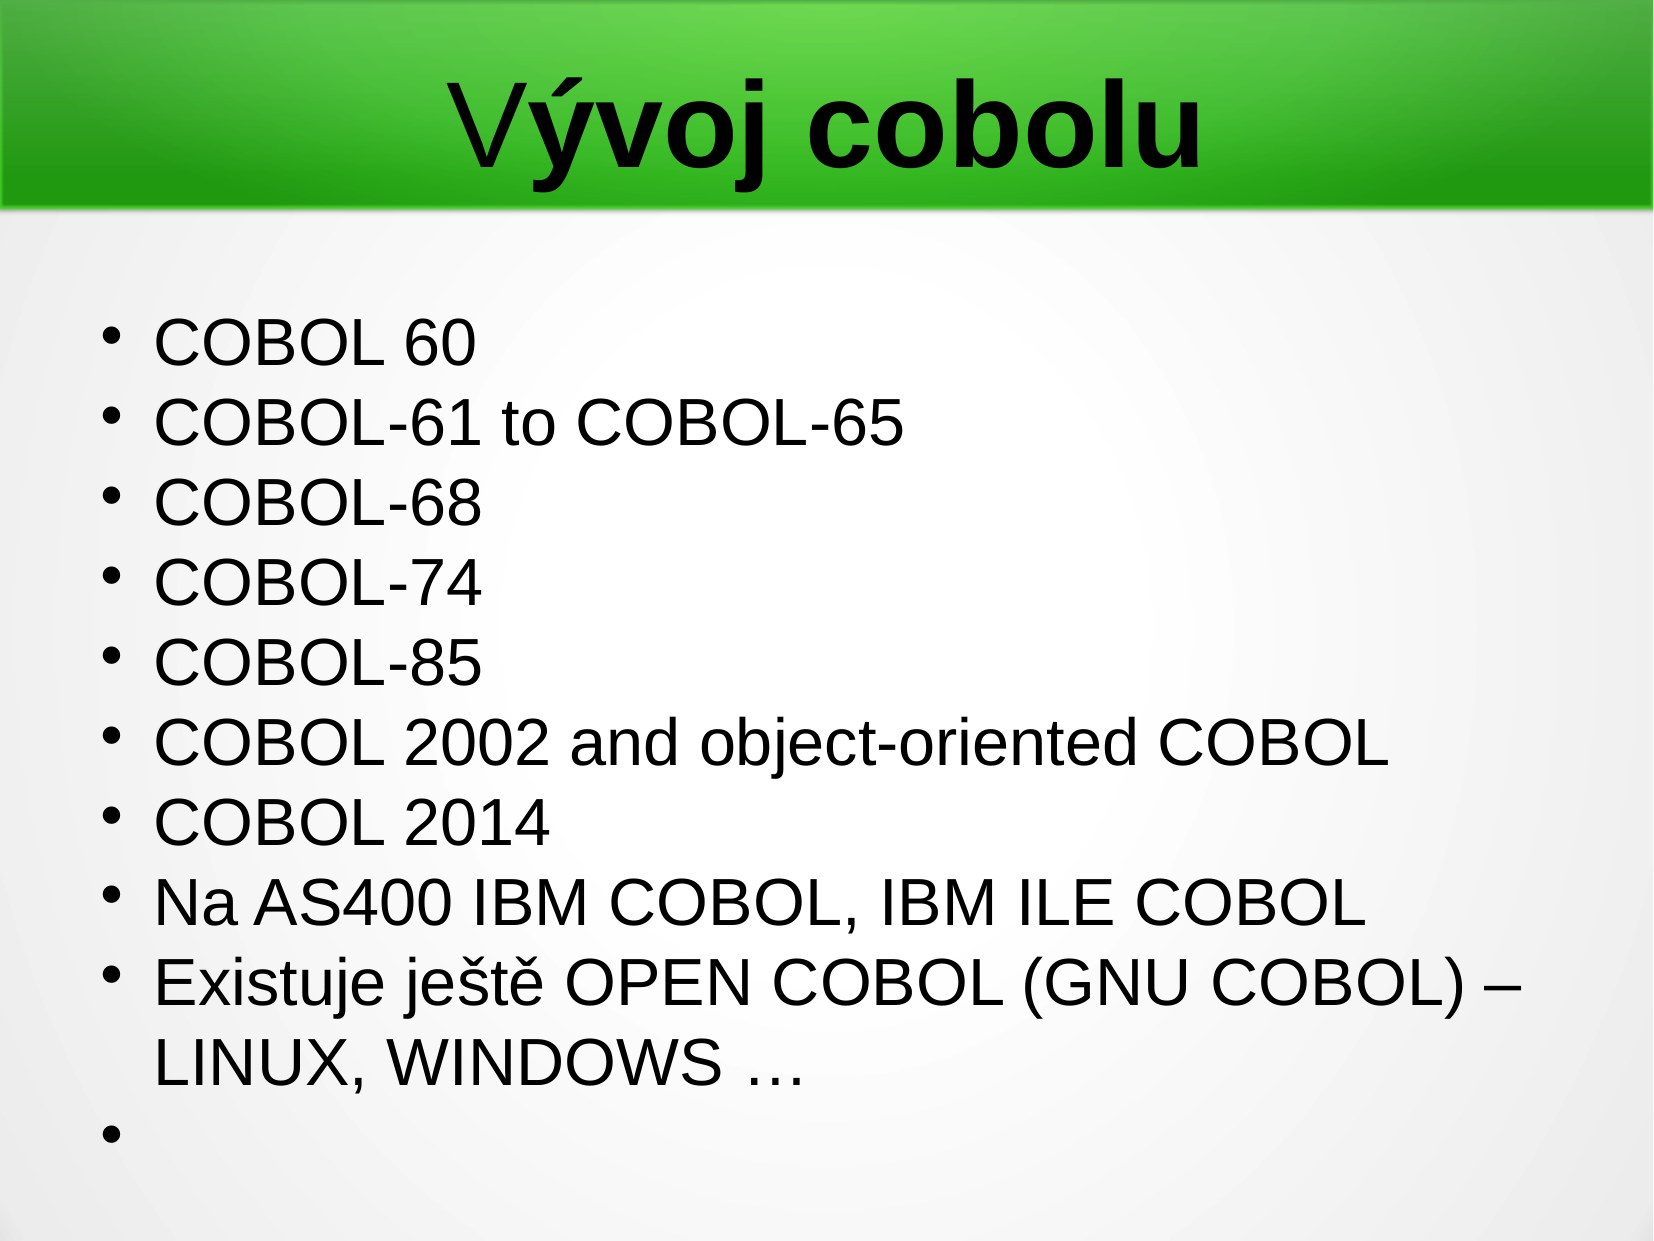

Vývoj cobolu
COBOL 60
COBOL-61 to COBOL-65
COBOL-68
COBOL-74
COBOL-85
COBOL 2002 and object-oriented COBOL
COBOL 2014
Na AS400 IBM COBOL, IBM ILE COBOL
Existuje ještě OPEN COBOL (GNU COBOL) – LINUX, WINDOWS …